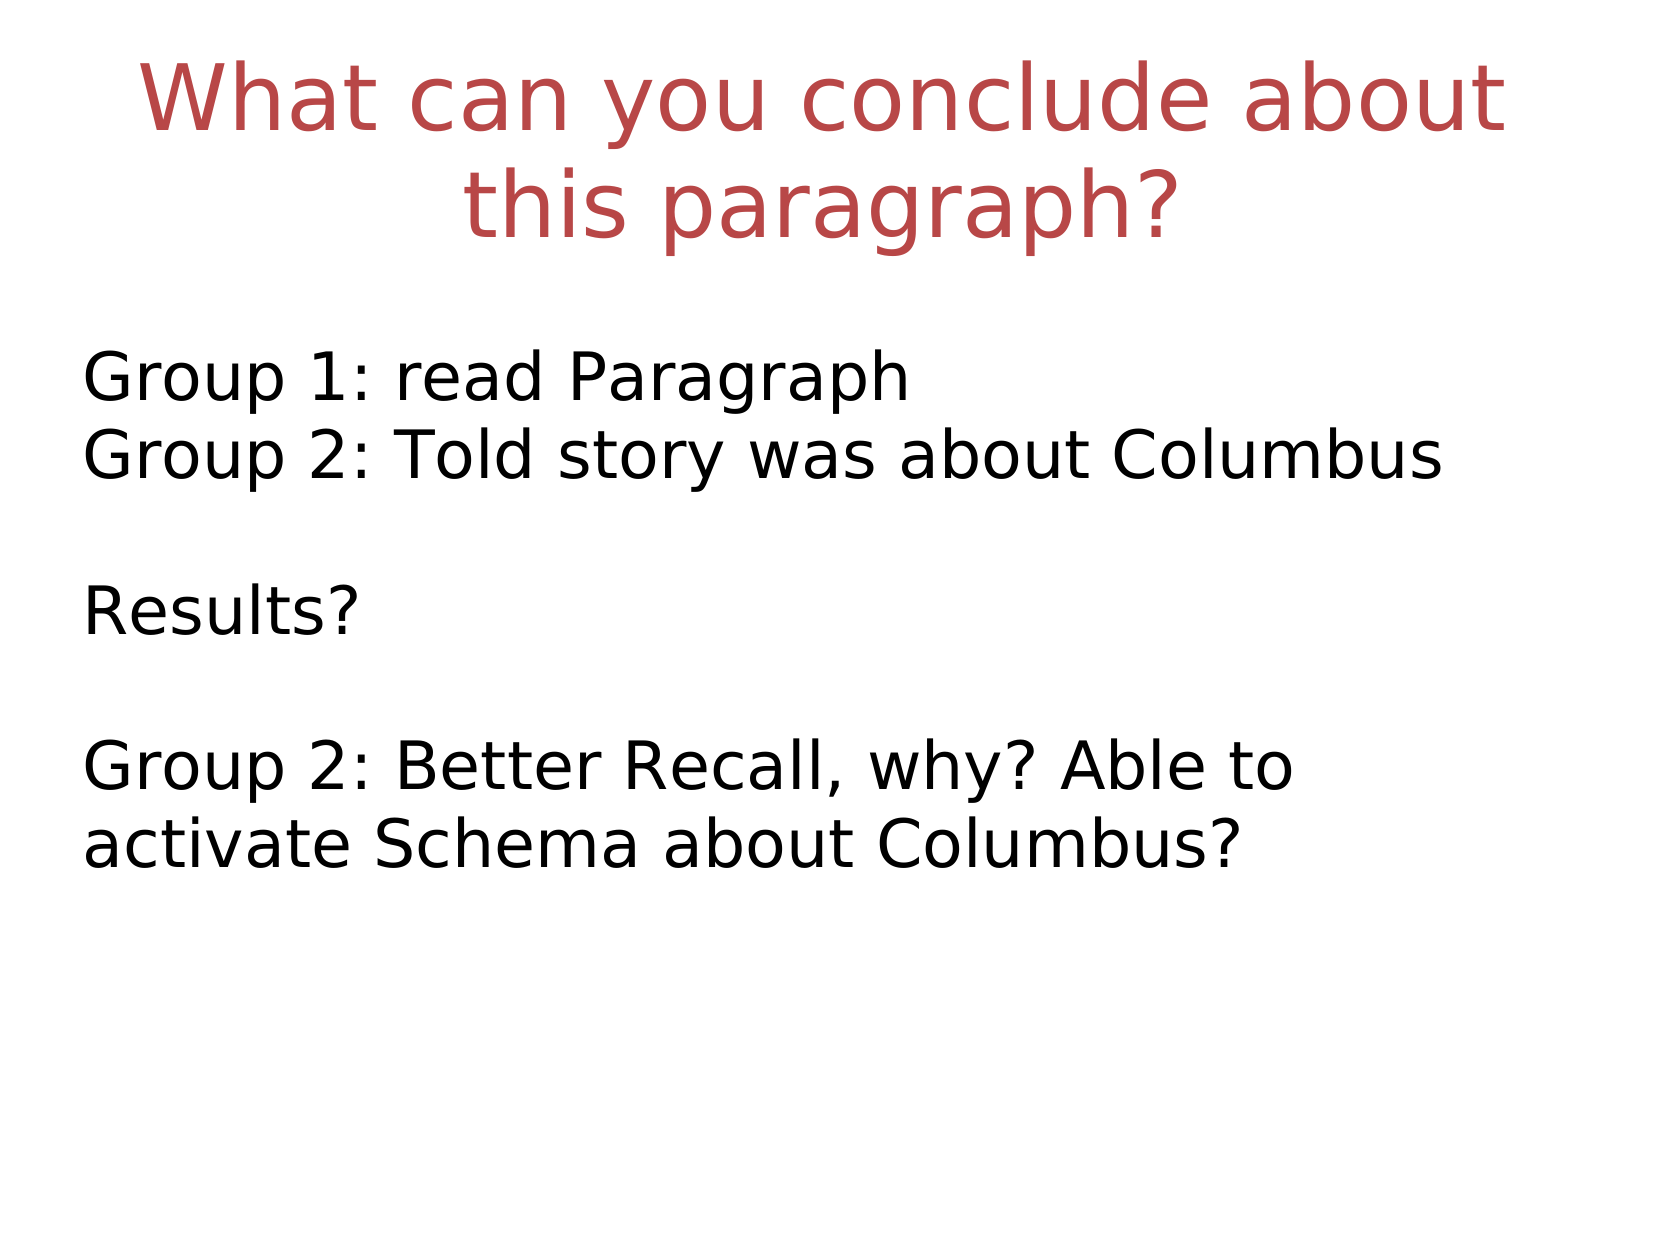

# What can you conclude about this paragraph?
Group 1: read Paragraph
Group 2: Told story was about Columbus
Results?
Group 2: Better Recall, why? Able to activate Schema about Columbus?